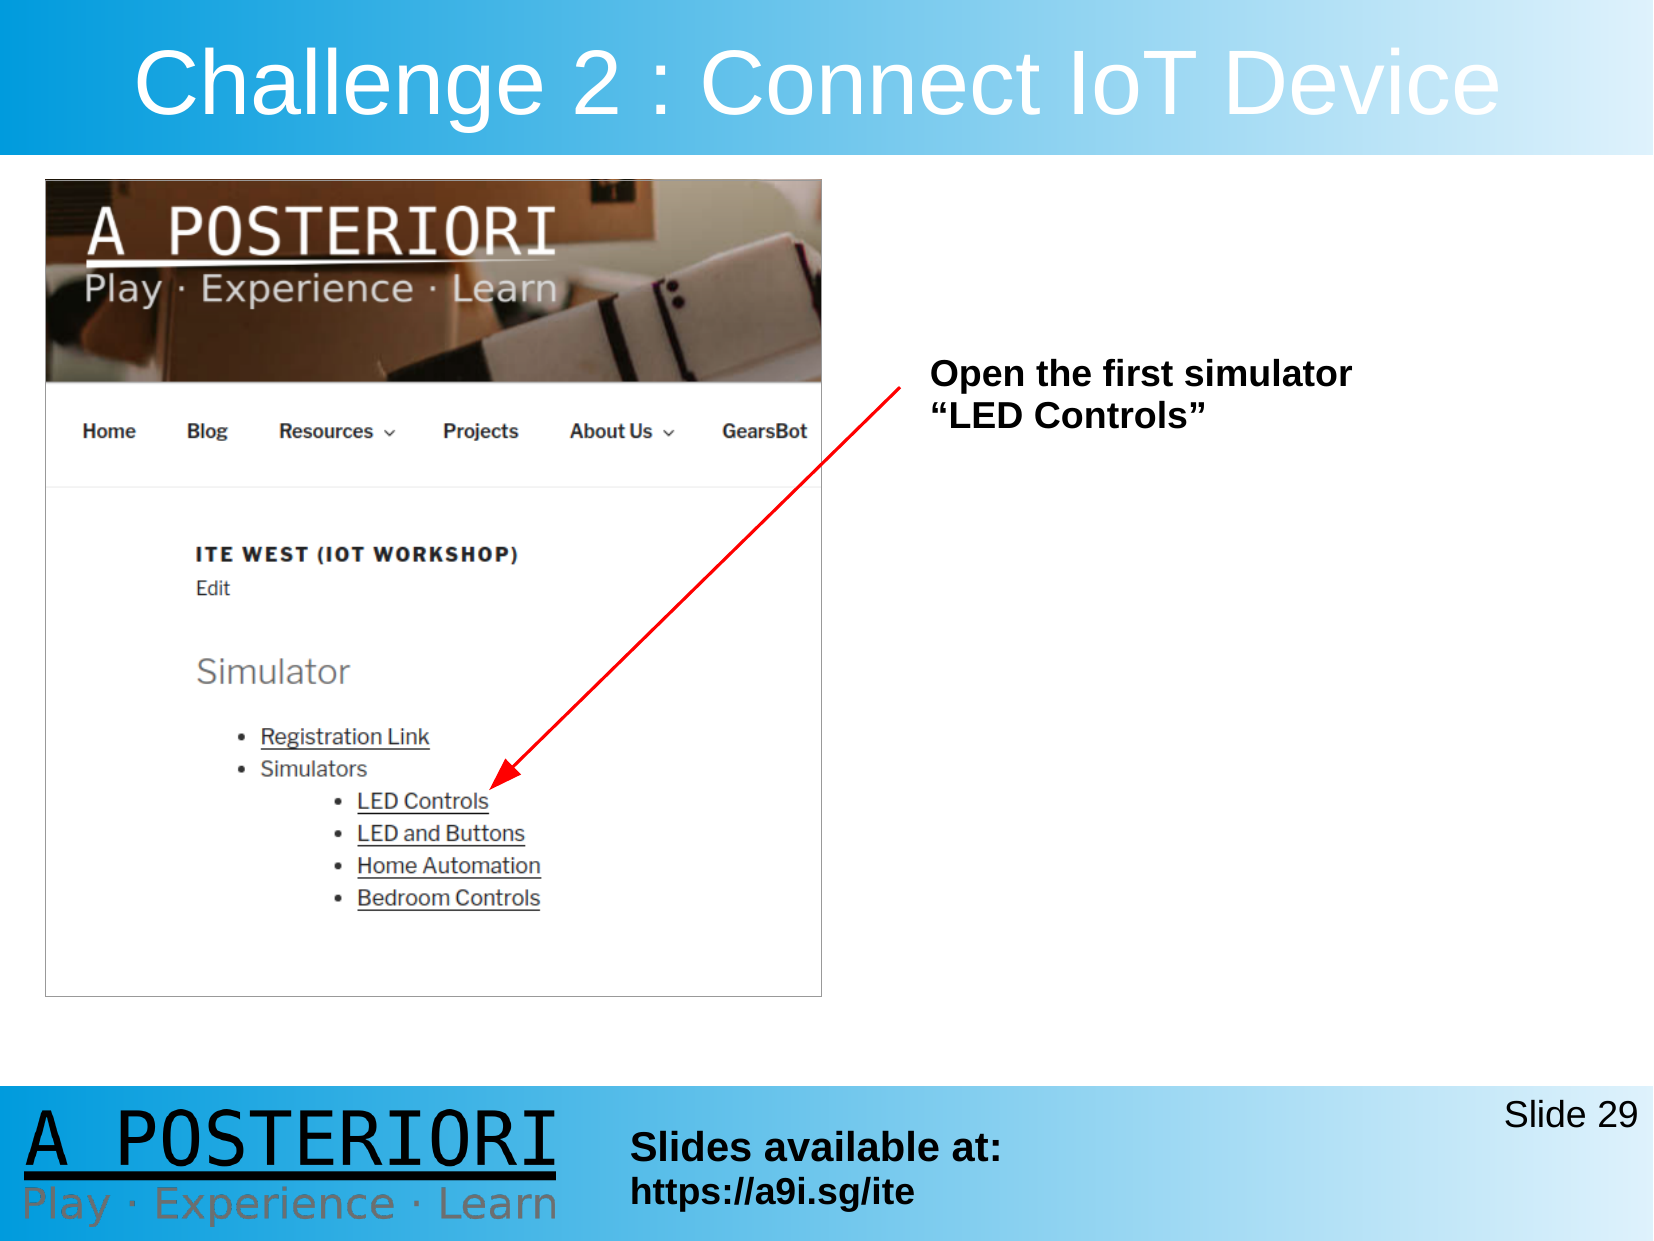

# Challenge 2 : Connect IoT Device
Open the first simulator
“LED Controls”